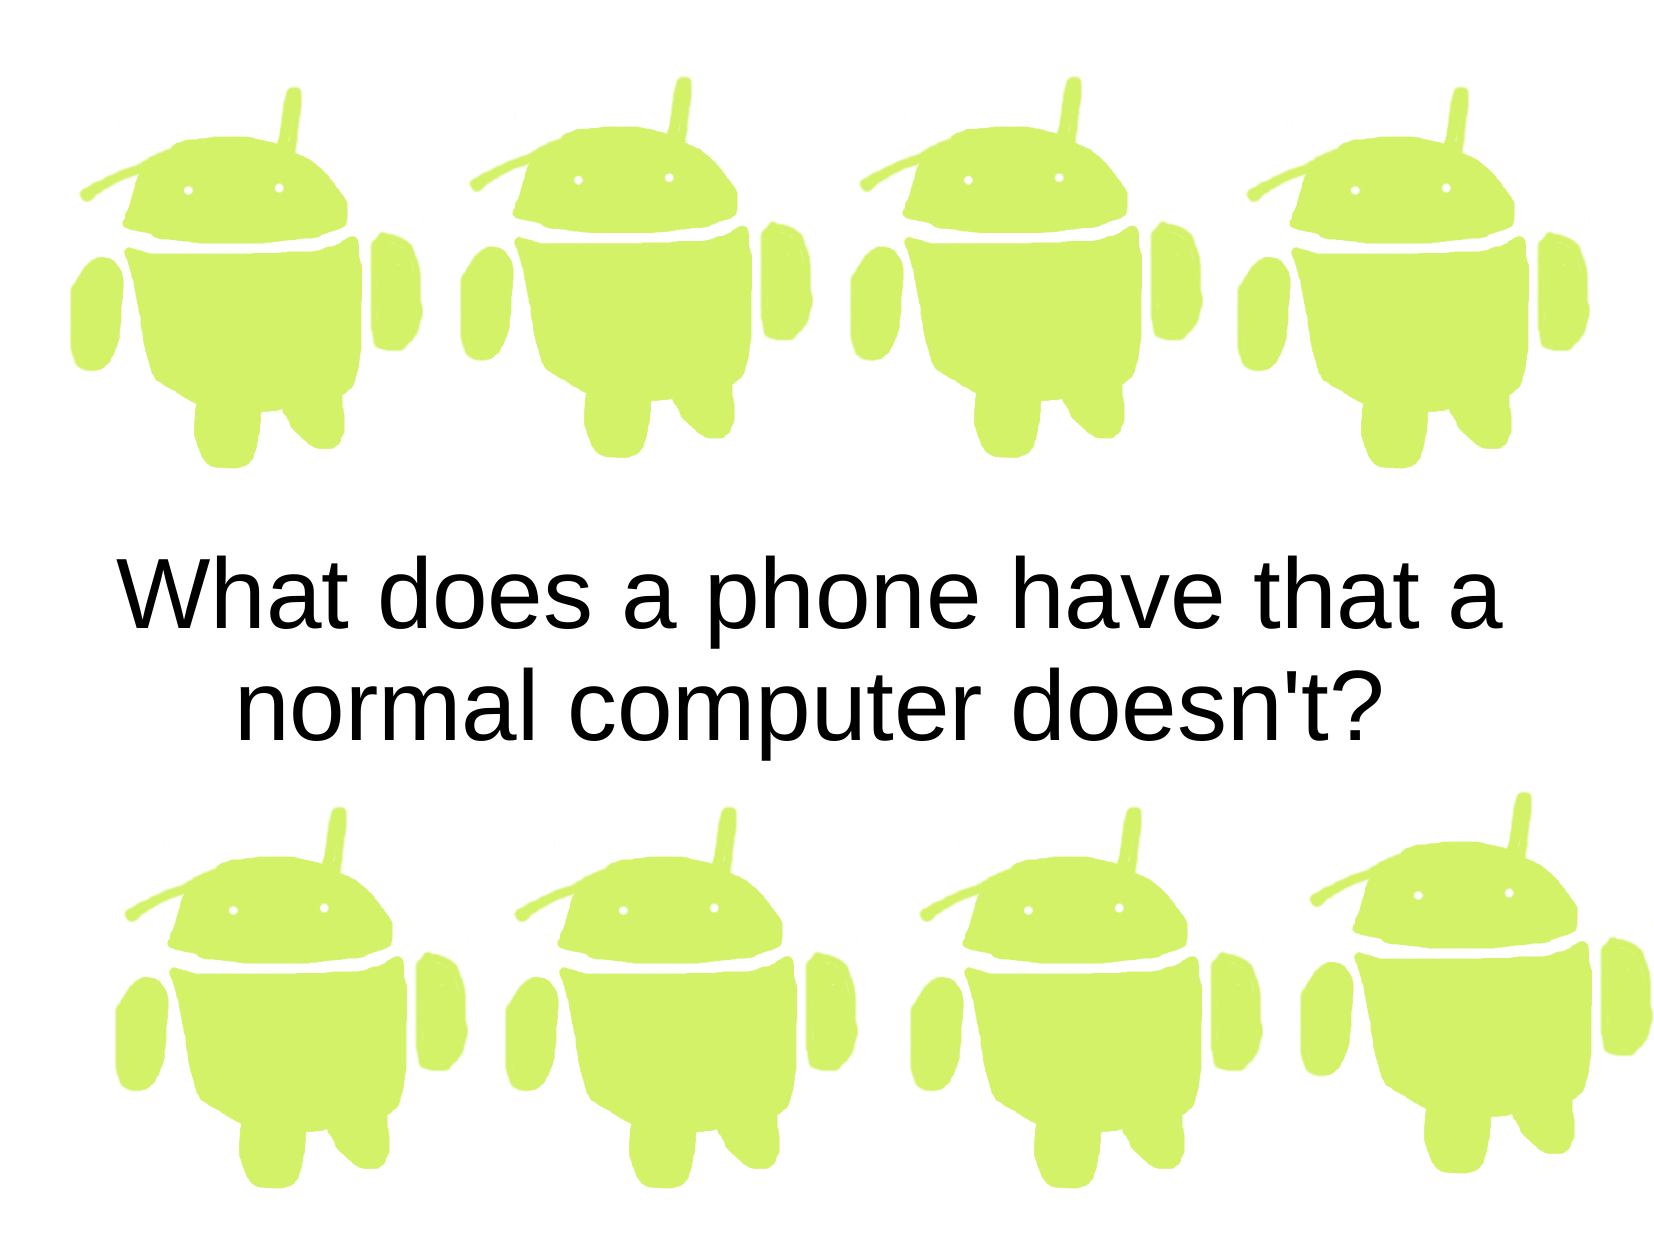

# What does a phone have that a normal computer doesn't?